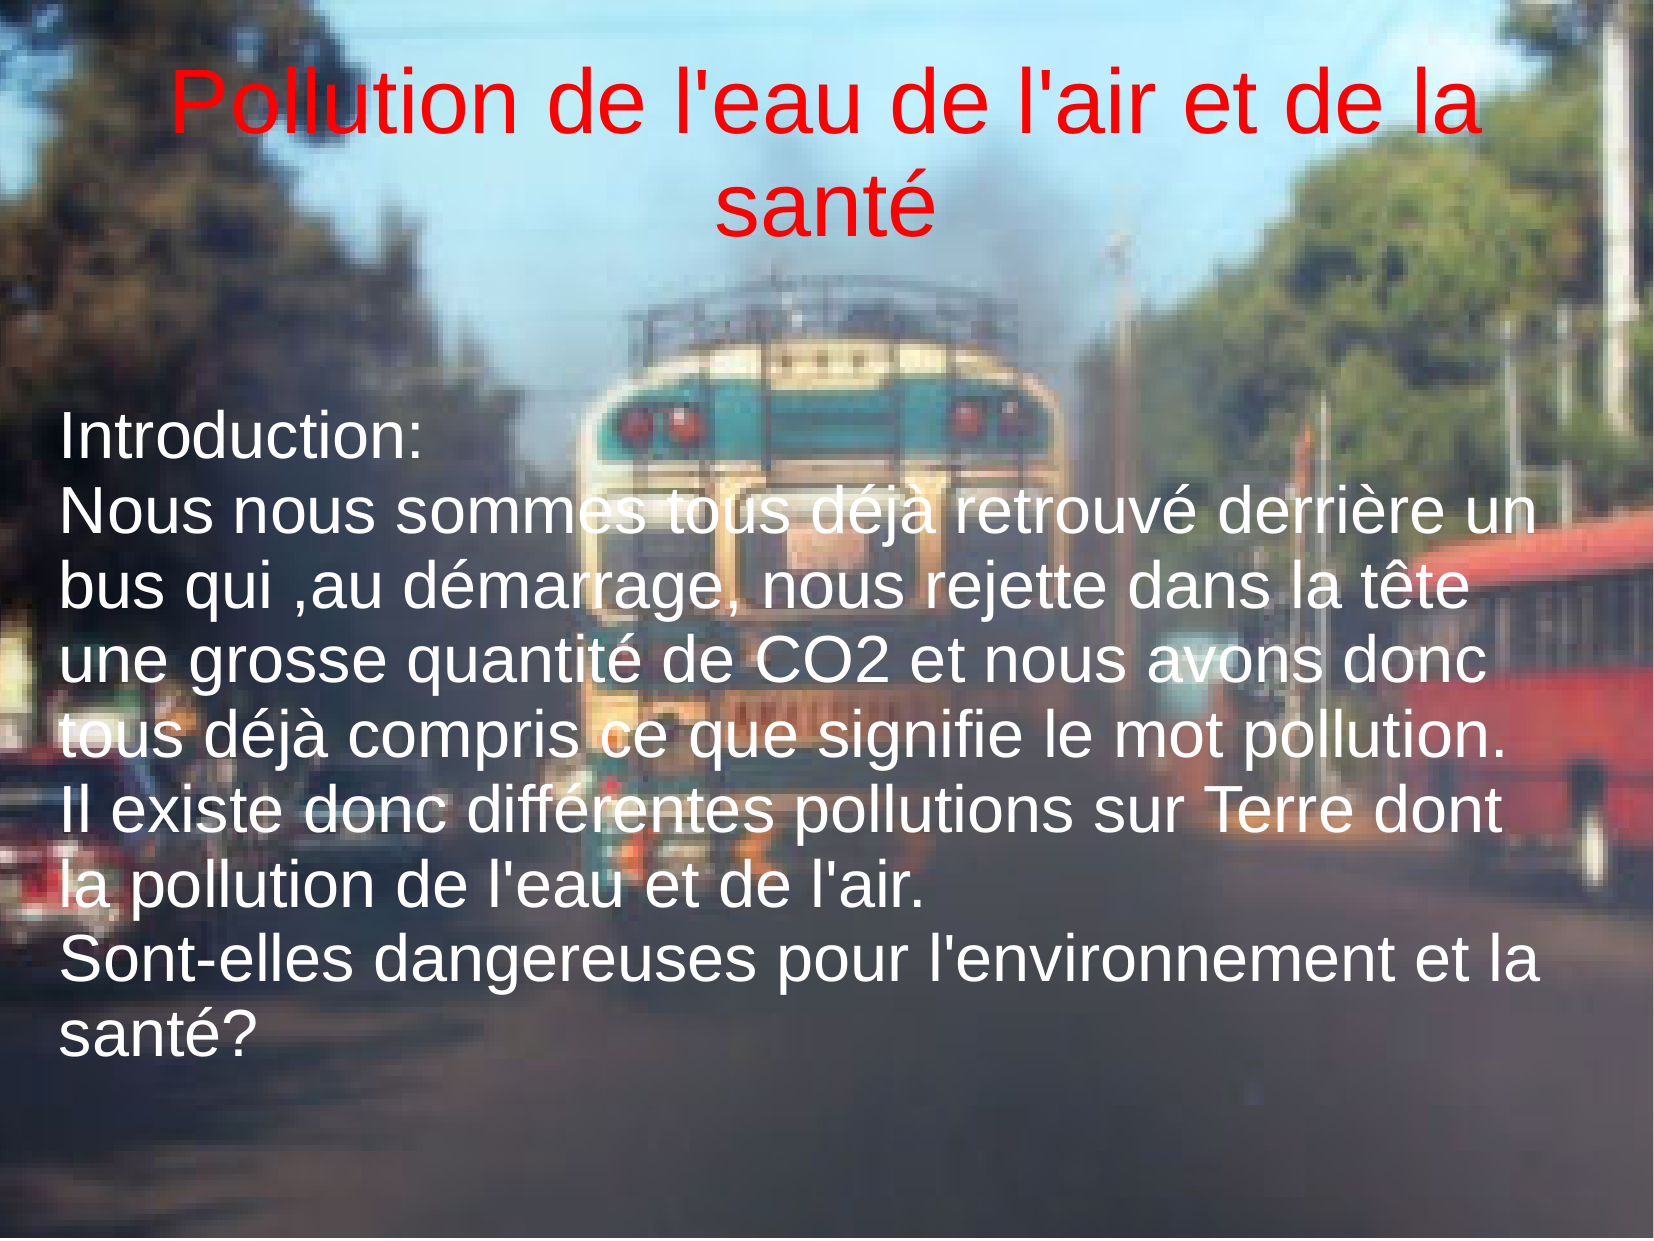

# Pollution de l'eau de l'air et de la santé
Introduction:
Nous nous sommes tous déjà retrouvé derrière un bus qui ,au démarrage, nous rejette dans la tête une grosse quantité de CO2 et nous avons donc tous déjà compris ce que signifie le mot pollution.
Il existe donc différentes pollutions sur Terre dont la pollution de l'eau et de l'air.
Sont-elles dangereuses pour l'environnement et la santé?